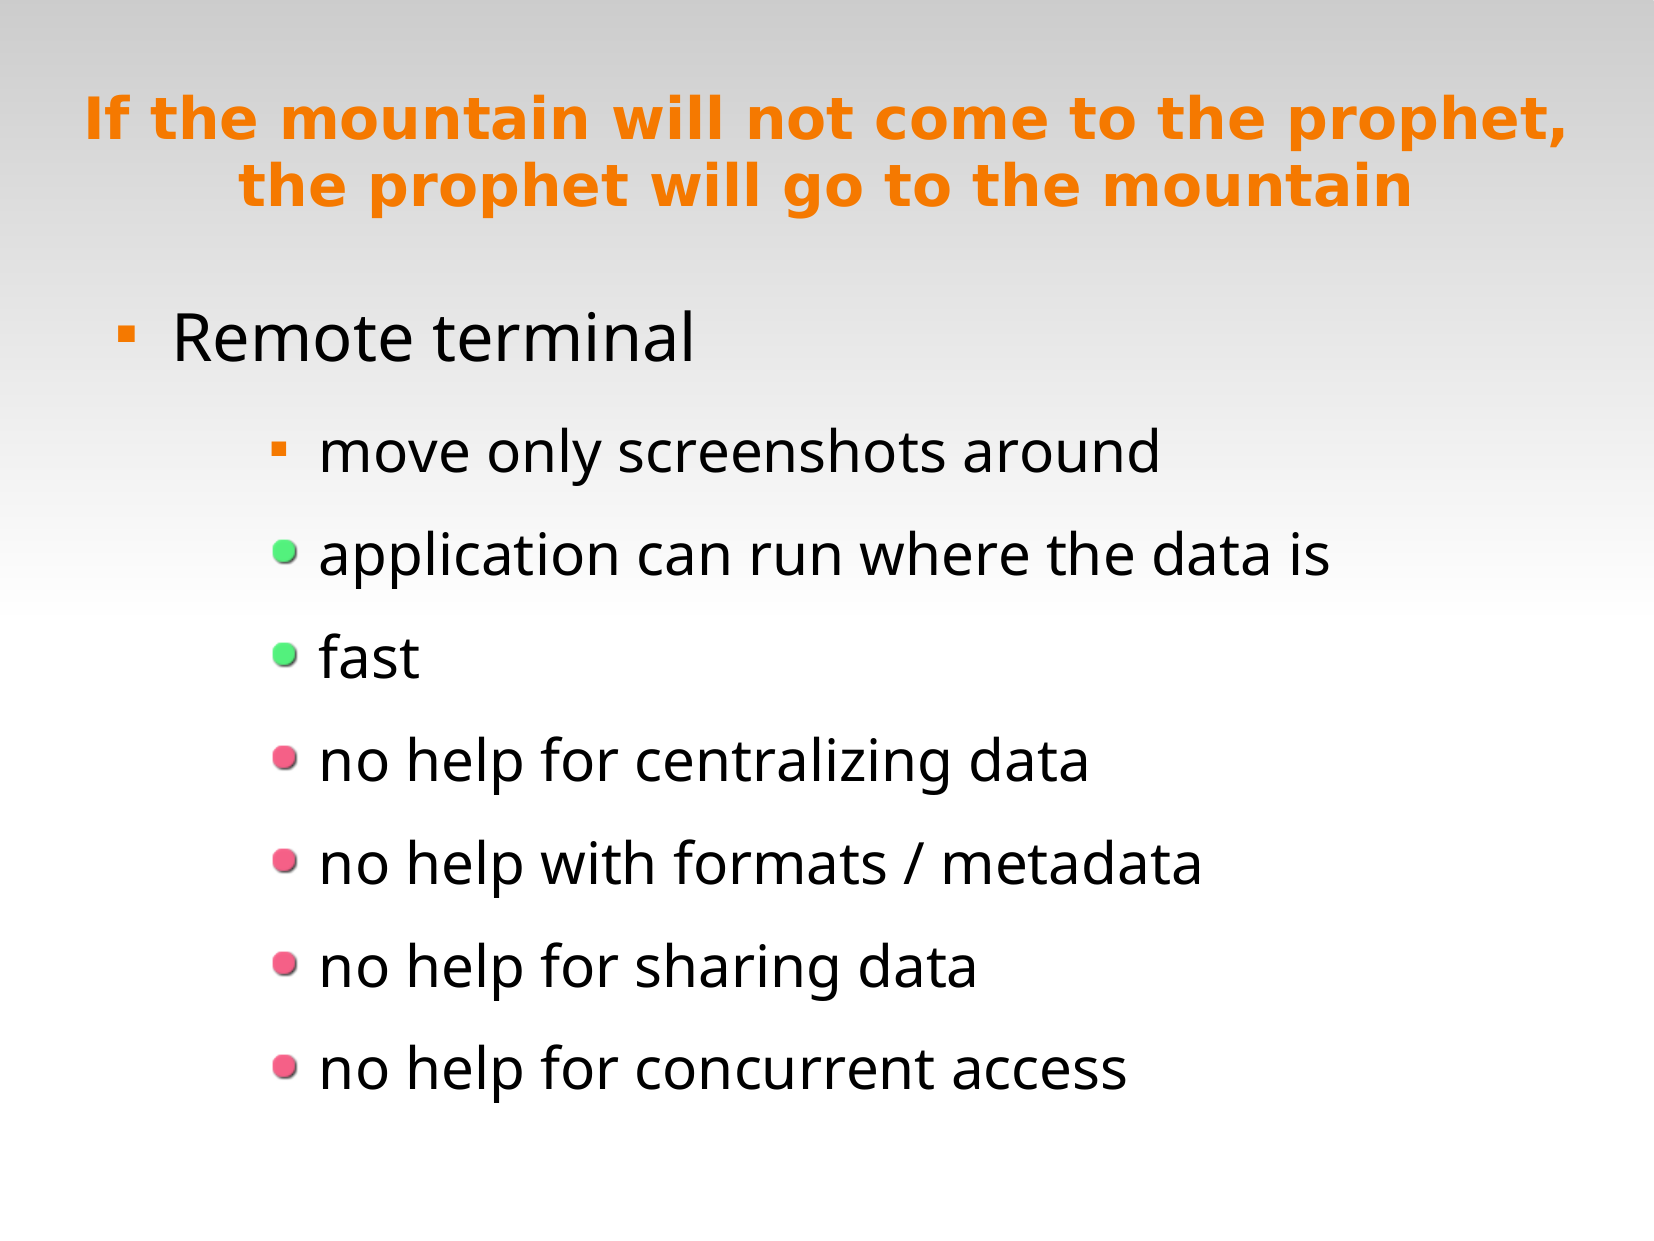

# If the mountain will not come to the prophet, the prophet will go to the mountain
Remote terminal
move only screenshots around
application can run where the data is
fast
no help for centralizing data
no help with formats / metadata
no help for sharing data
no help for concurrent access